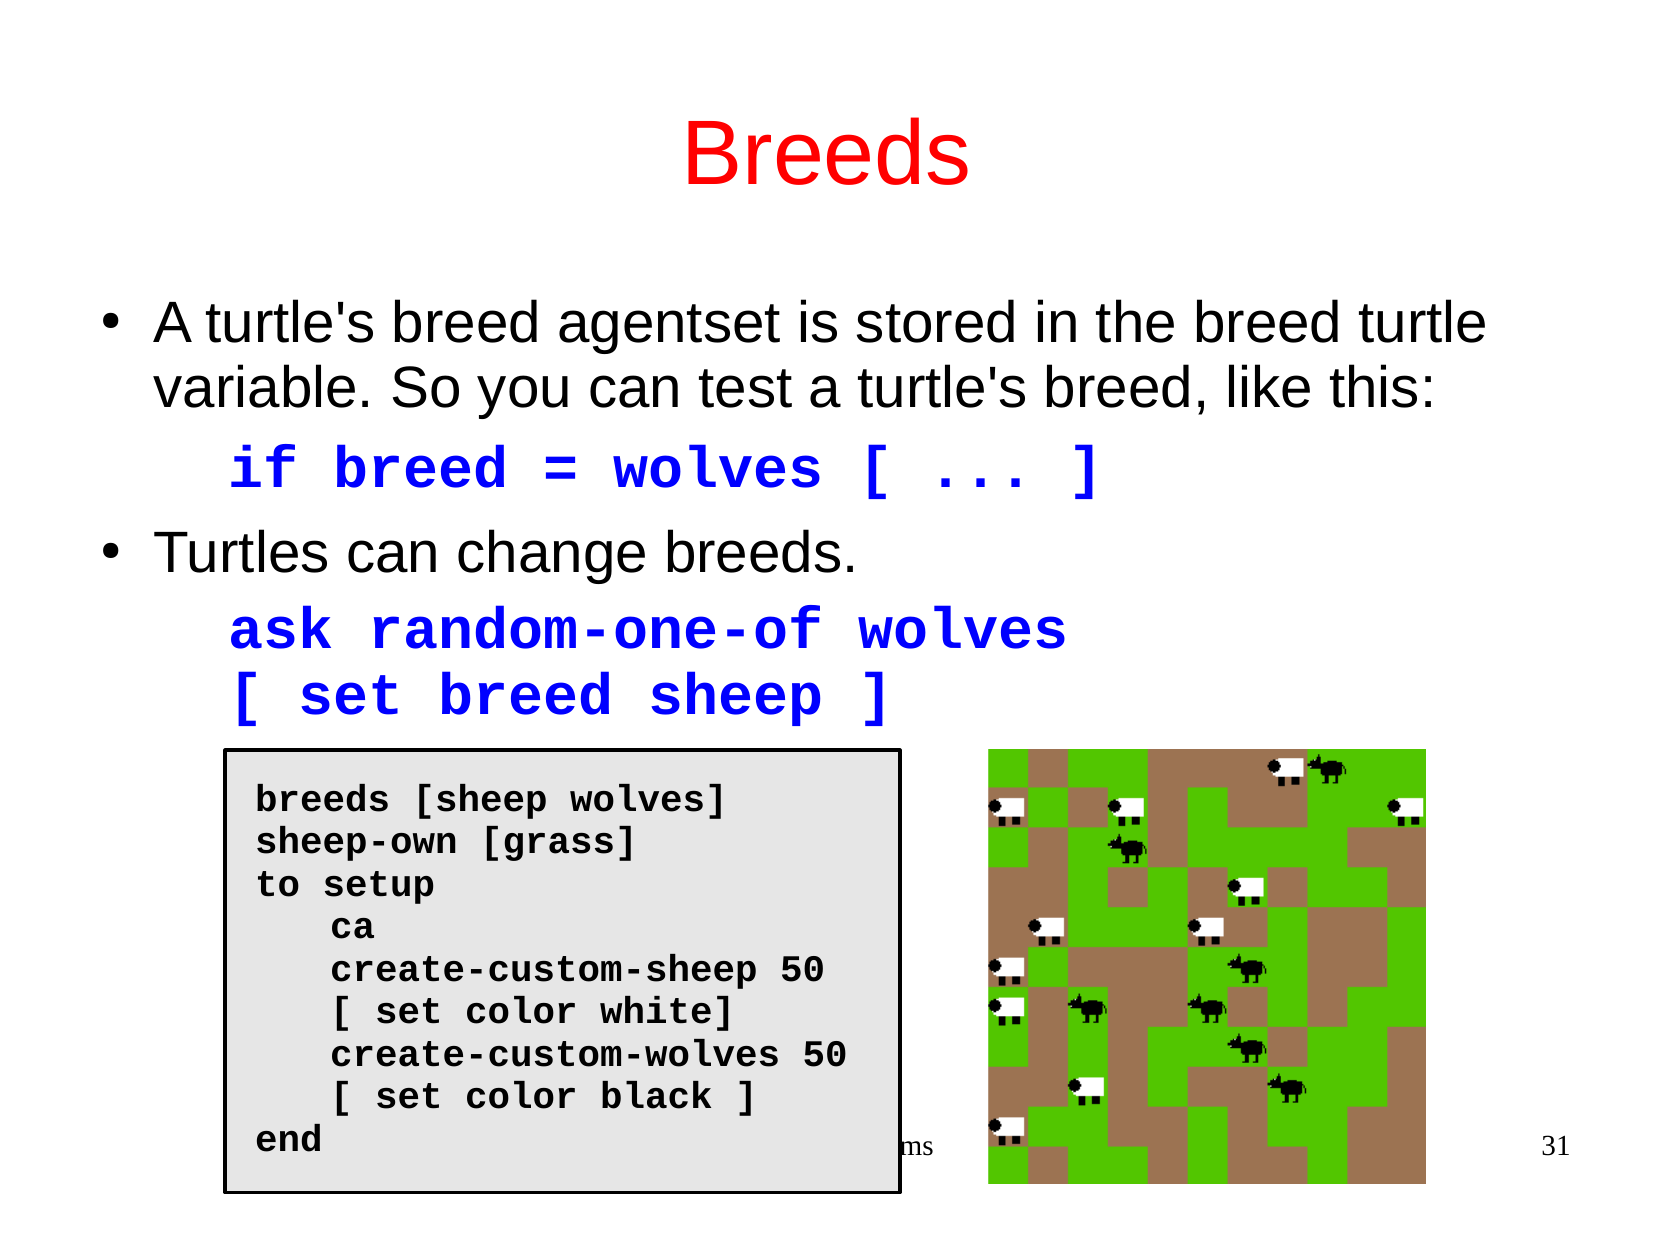

# Breeds
A turtle's breed agentset is stored in the breed turtle variable. So you can test a turtle's breed, like this:
	if breed = wolves [ ... ]
Turtles can change breeds.
	ask random-one-of wolves
	[ set breed sheep ]
breeds [sheep wolves]
sheep-own [grass]
to setup
	ca
	create-custom-sheep 50
	[ set color white]
	create-custom-wolves 50
	[ set color black ]
end
Complex Systems
31